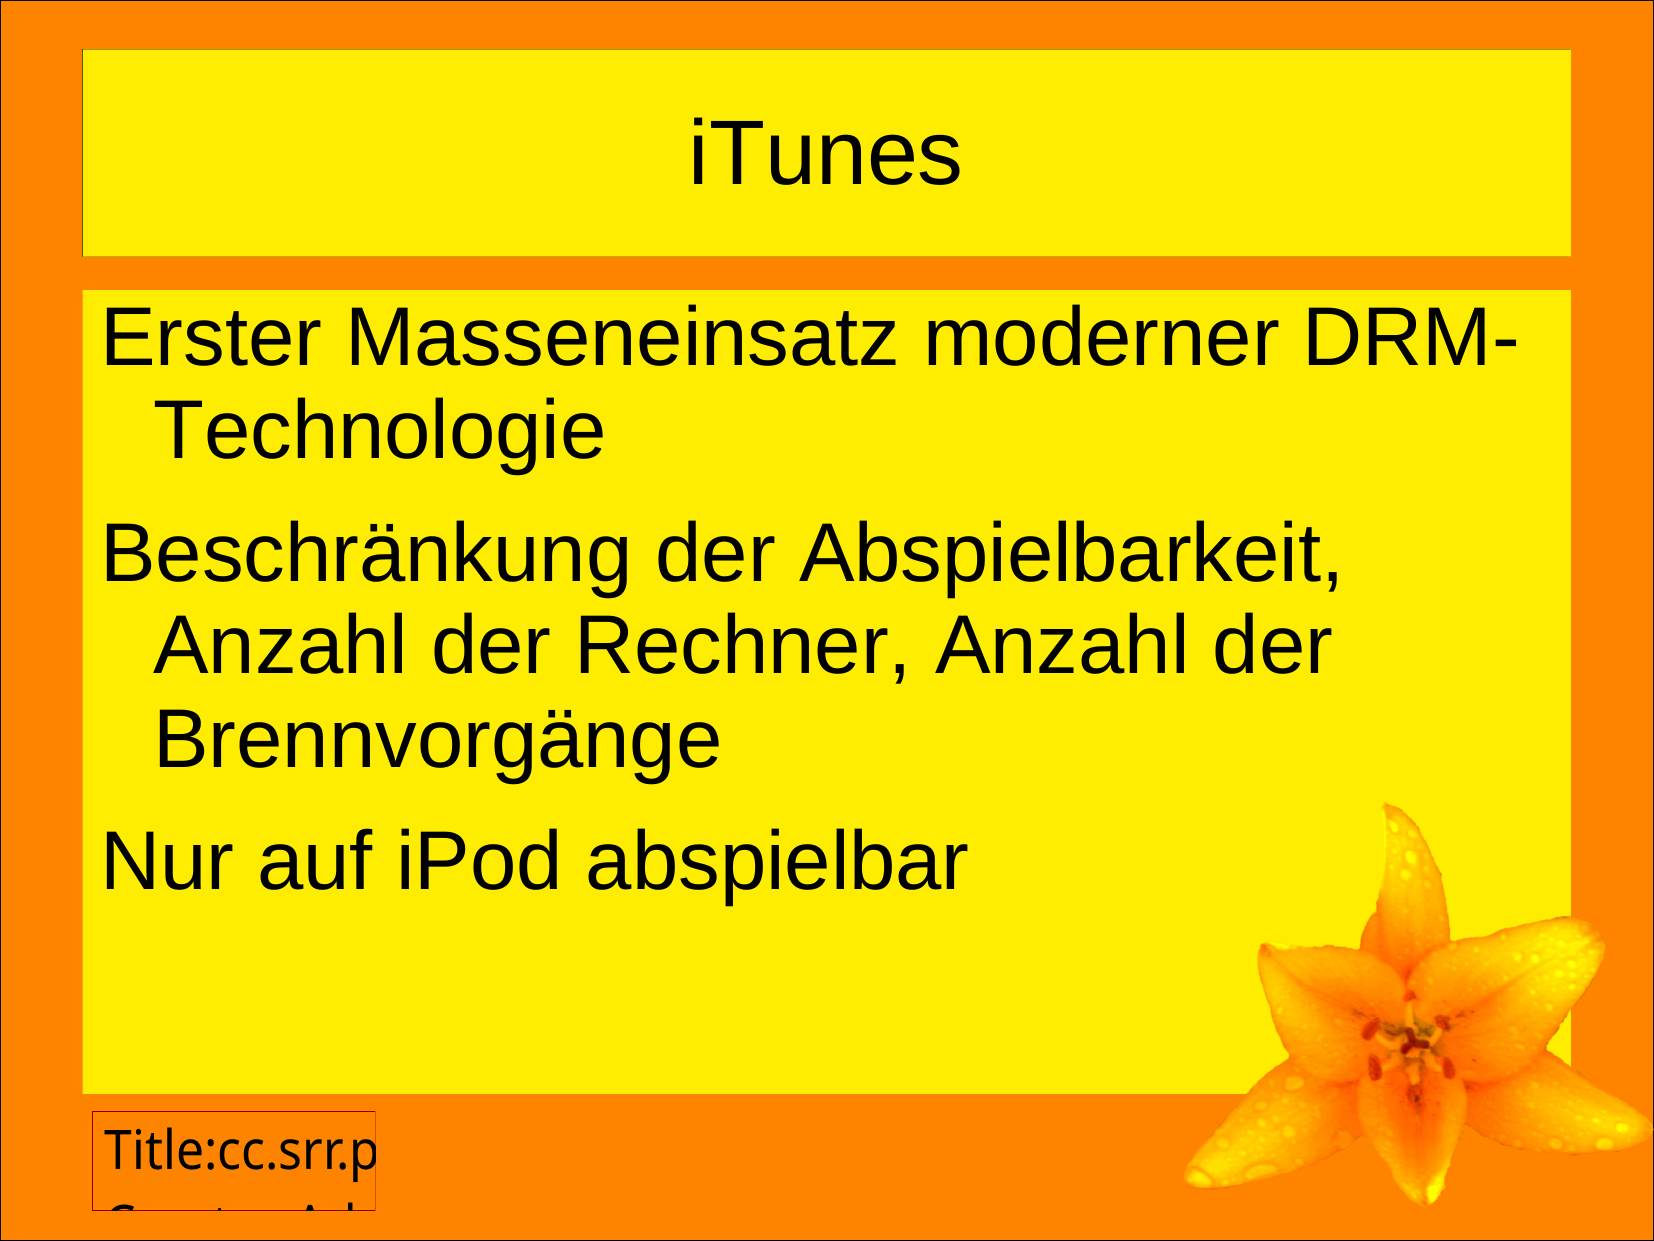

# iTunes
Erster Masseneinsatz moderner DRM-Technologie
Beschränkung der Abspielbarkeit, Anzahl der Rechner, Anzahl der Brennvorgänge
Nur auf iPod abspielbar